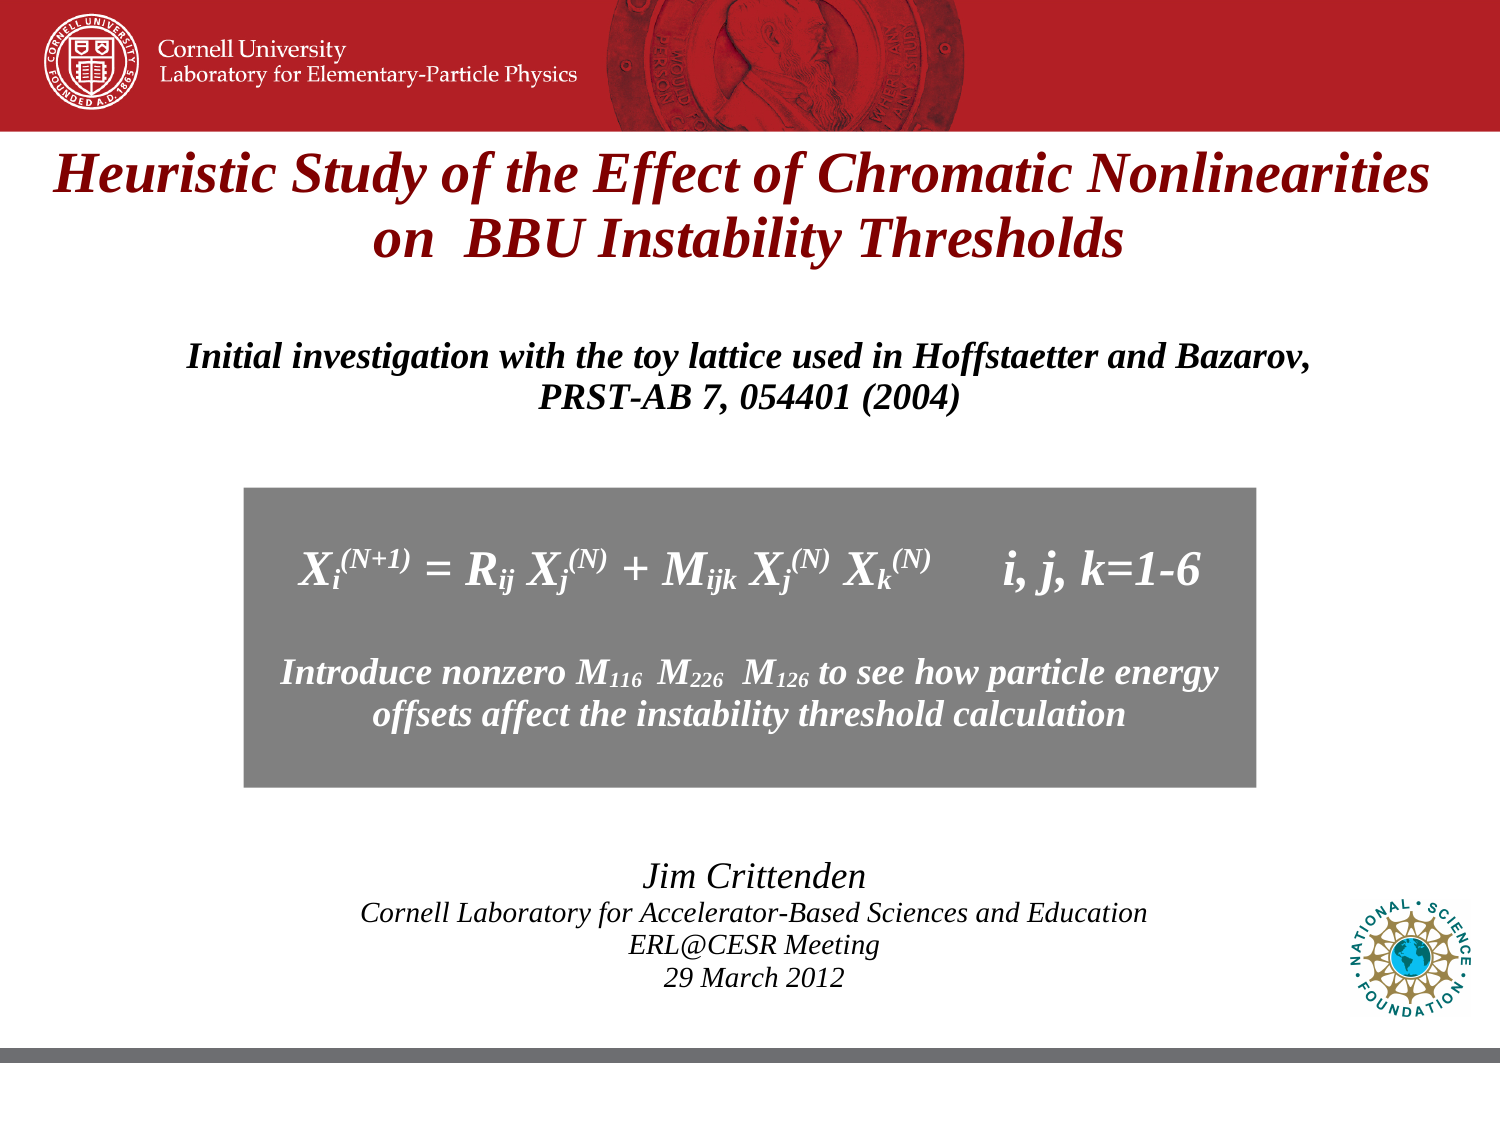

# Heuristic Study of the Effect of Chromatic Nonlinearities on BBU Instability Thresholds Initial investigation with the toy lattice used in Hoffstaetter and Bazarov, PRST-AB 7, 054401 (2004)
Xi(N+1) = Rij Xj(N) + Mijk Xj(N) Xk(N) i, j, k=1-6
Introduce nonzero M116 M226 M126 to see how particle energy offsets affect the instability threshold calculation
Jim Crittenden
Cornell Laboratory for Accelerator-Based Sciences and Education
ERL@CESR Meeting
29 March 2012